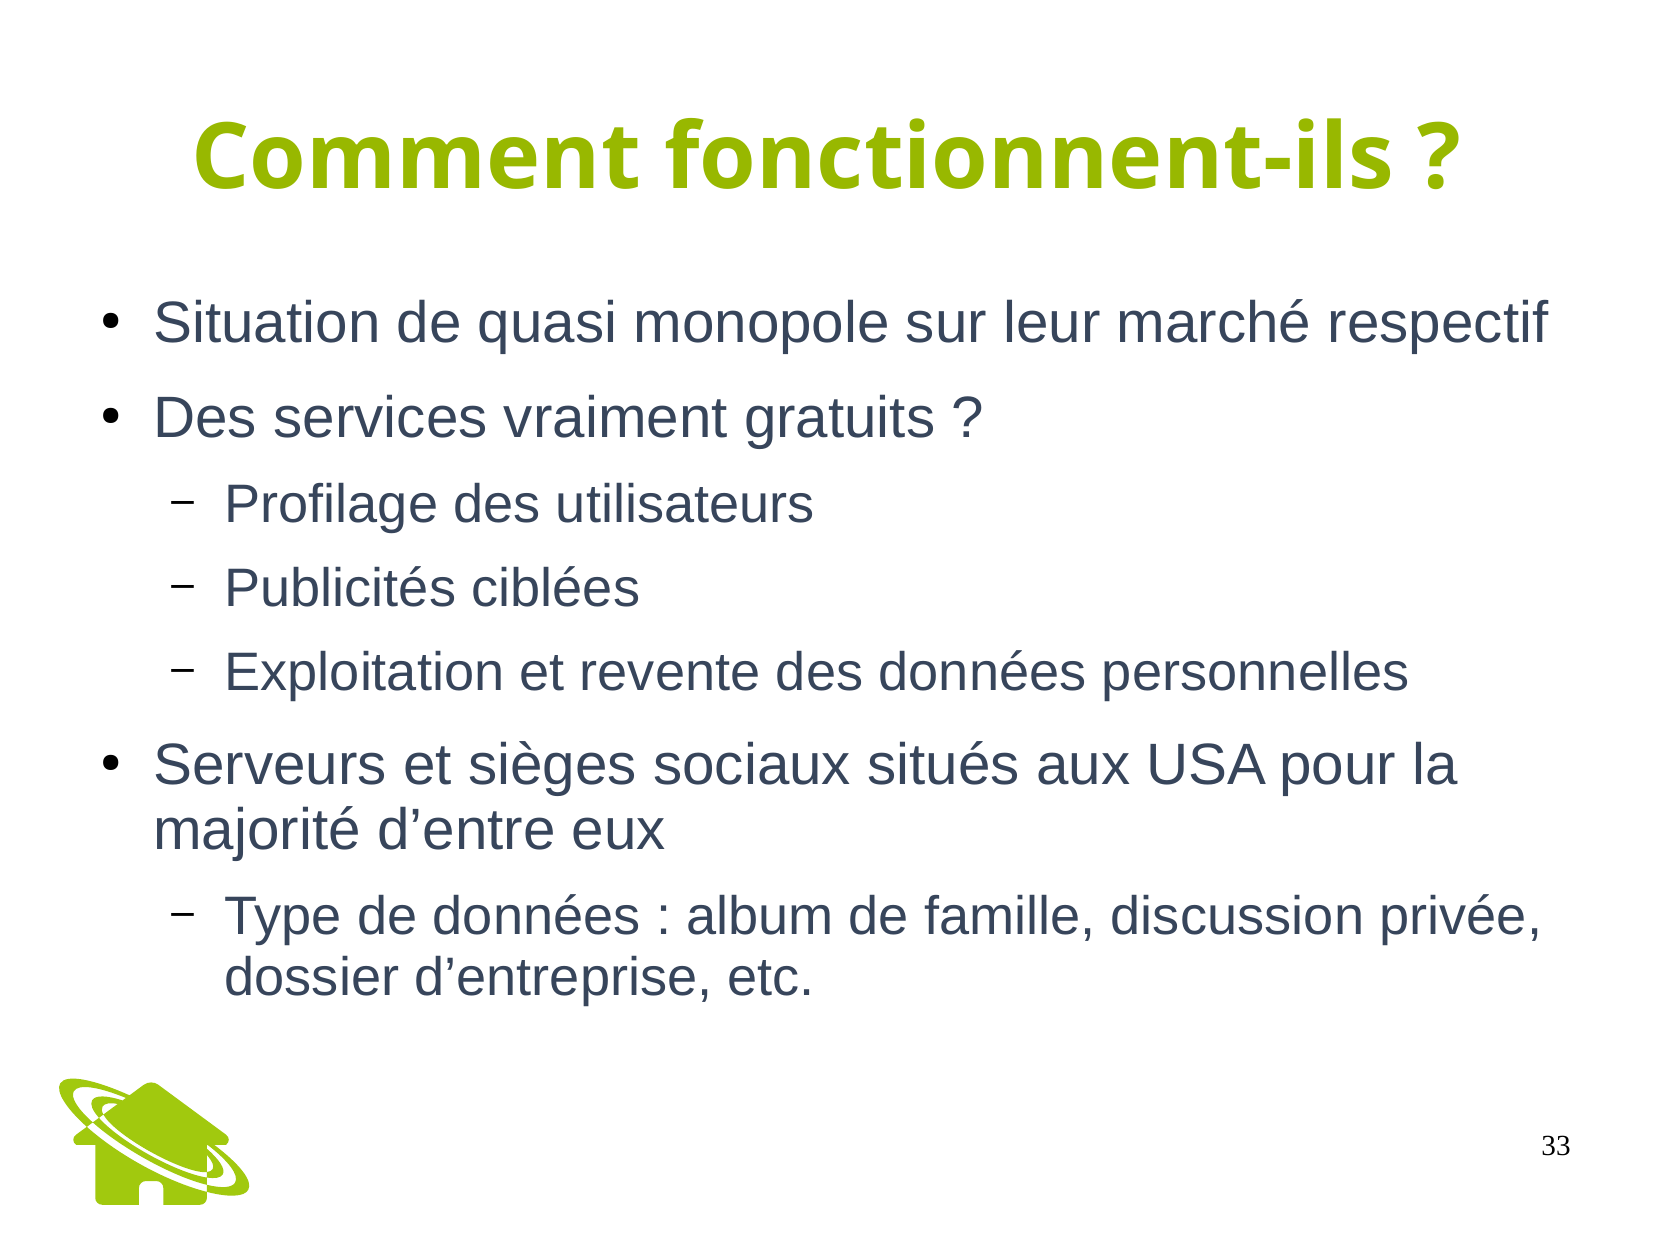

# Comment fonctionnent-ils ?
Situation de quasi monopole sur leur marché respectif
Des services vraiment gratuits ?
Profilage des utilisateurs
Publicités ciblées
Exploitation et revente des données personnelles
Serveurs et sièges sociaux situés aux USA pour la majorité d’entre eux
Type de données : album de famille, discussion privée, dossier d’entreprise, etc.
33